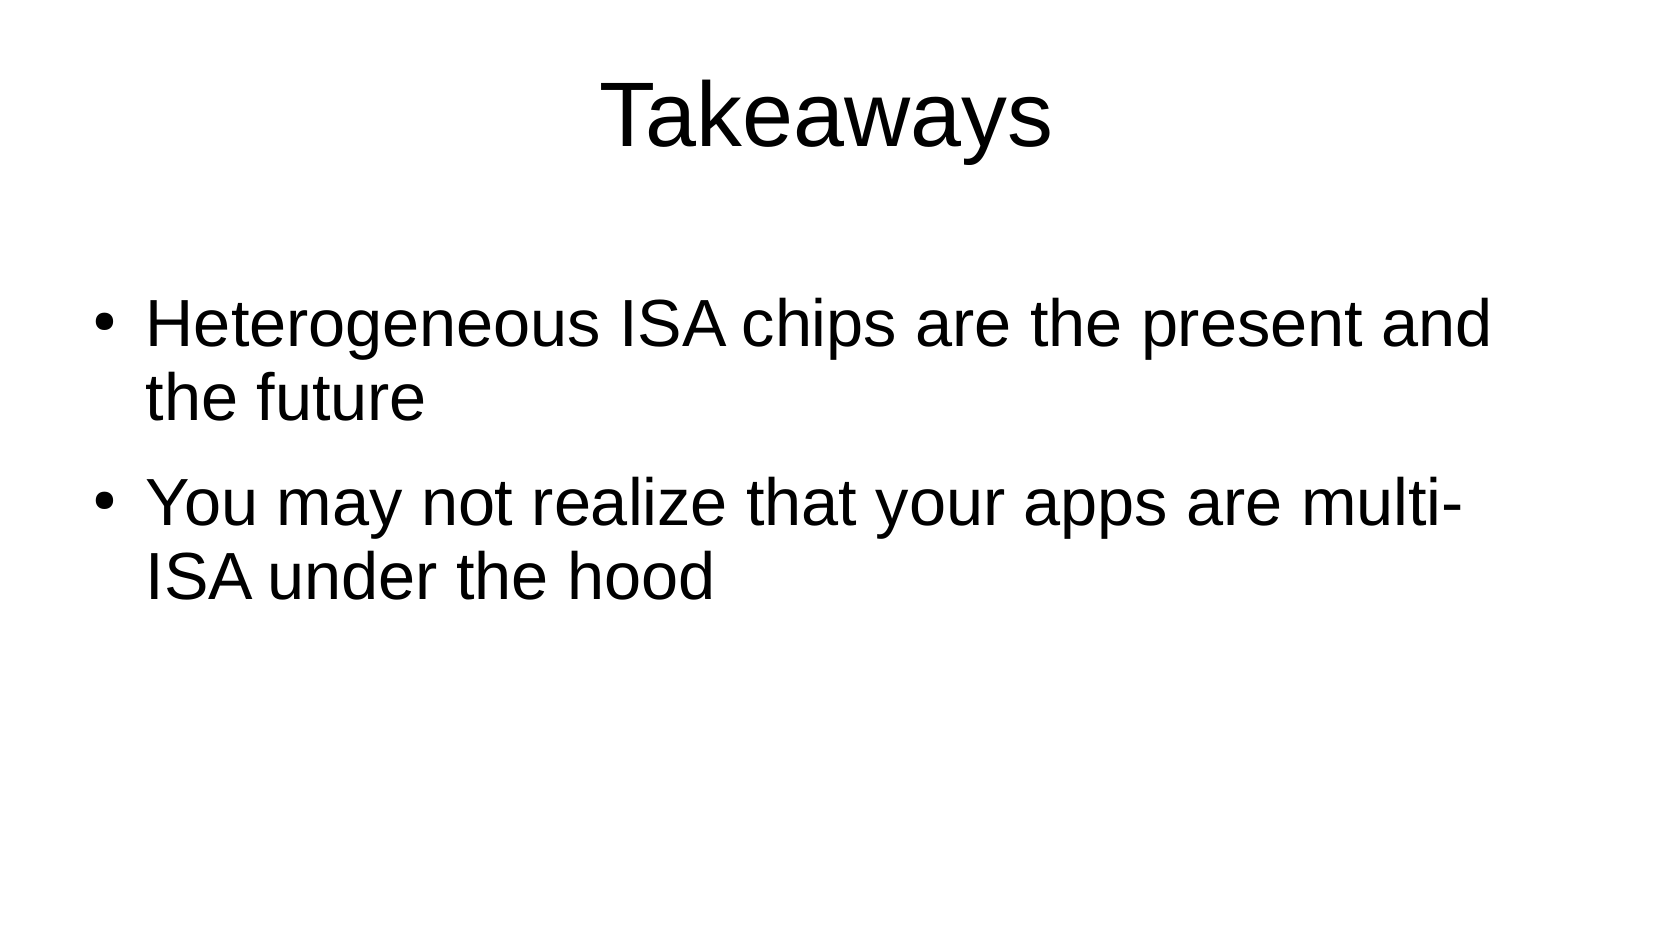

# Takeaways
Heterogeneous ISA chips are the present and the future
You may not realize that your apps are multi-ISA under the hood